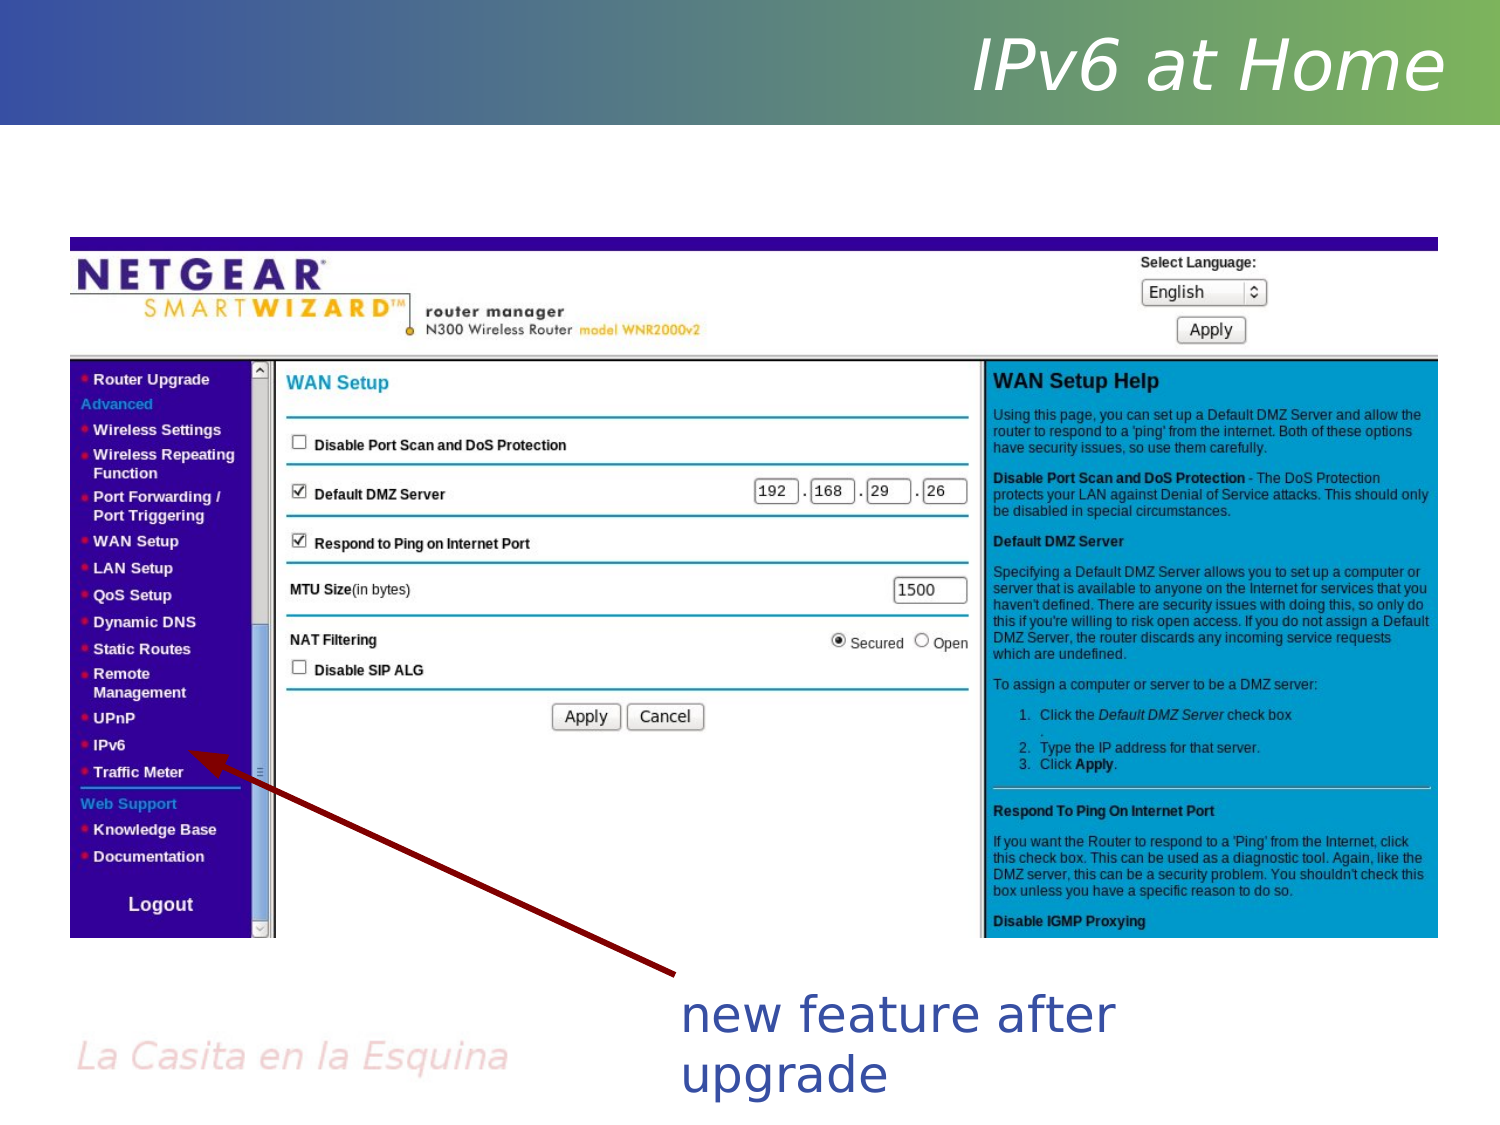

# IPv6 at Home
new feature after upgrade